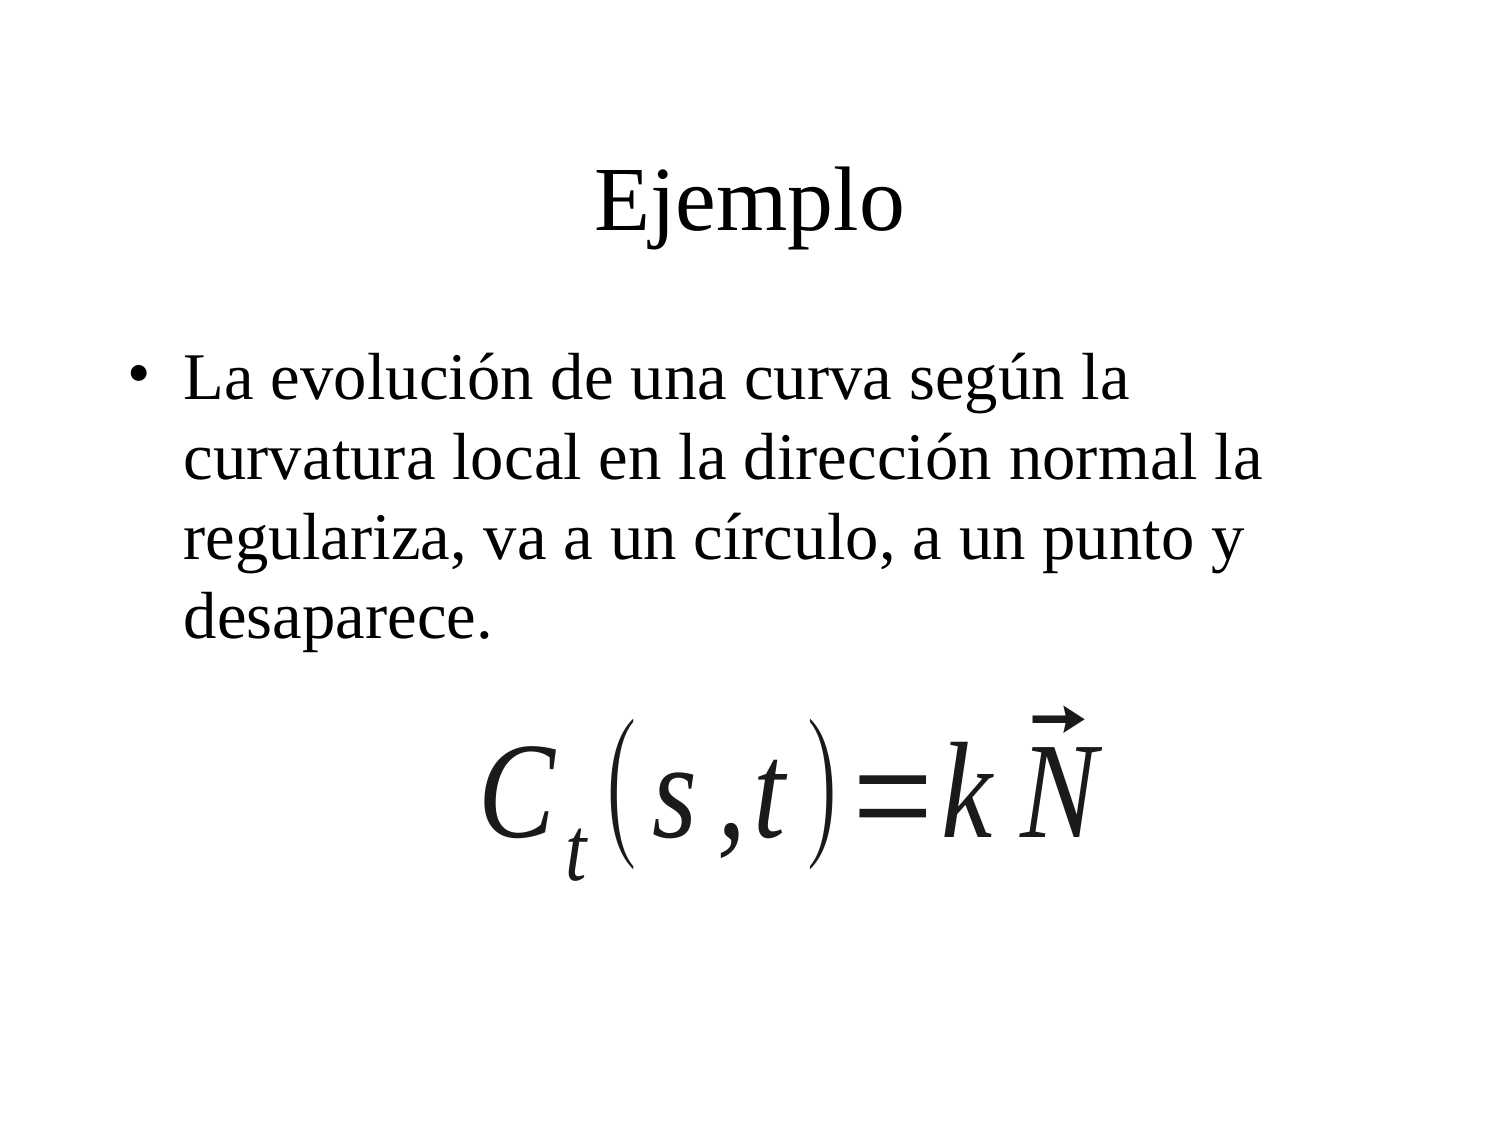

Ejemplo
La evolución de una curva según la curvatura local en la dirección normal la regulariza, va a un círculo, a un punto y desaparece.